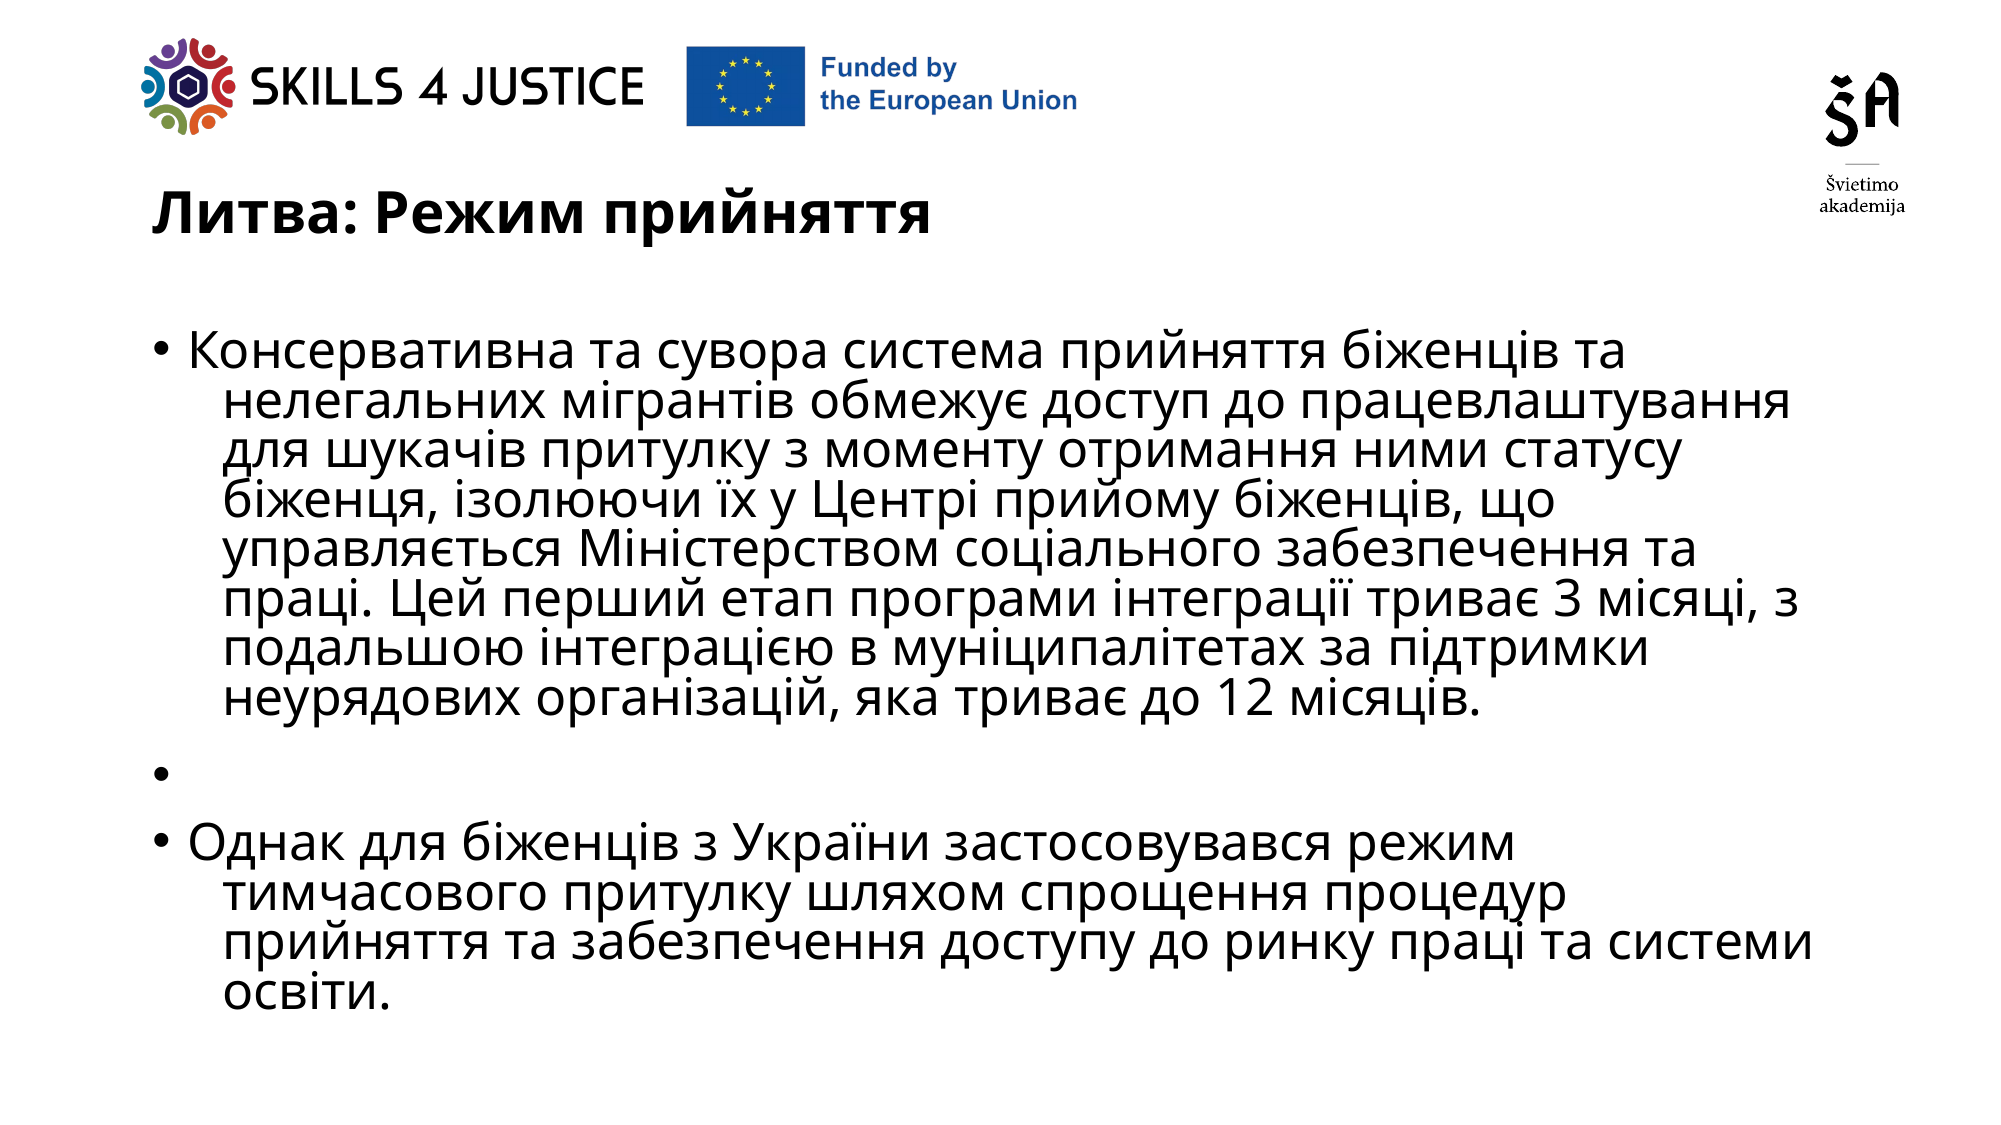

# Литва: Режим прийняття
Консервативна та сувора система прийняття біженців та нелегальних мігрантів обмежує доступ до працевлаштування для шукачів притулку з моменту отримання ними статусу біженця, ізолюючи їх у Центрі прийому біженців, що управляється Міністерством соціального забезпечення та праці. Цей перший етап програми інтеграції триває 3 місяці, з подальшою інтеграцією в муніципалітетах за підтримки неурядових організацій, яка триває до 12 місяців.
Однак для біженців з України застосовувався режим тимчасового притулку шляхом спрощення процедур прийняття та забезпечення доступу до ринку праці та системи освіти.